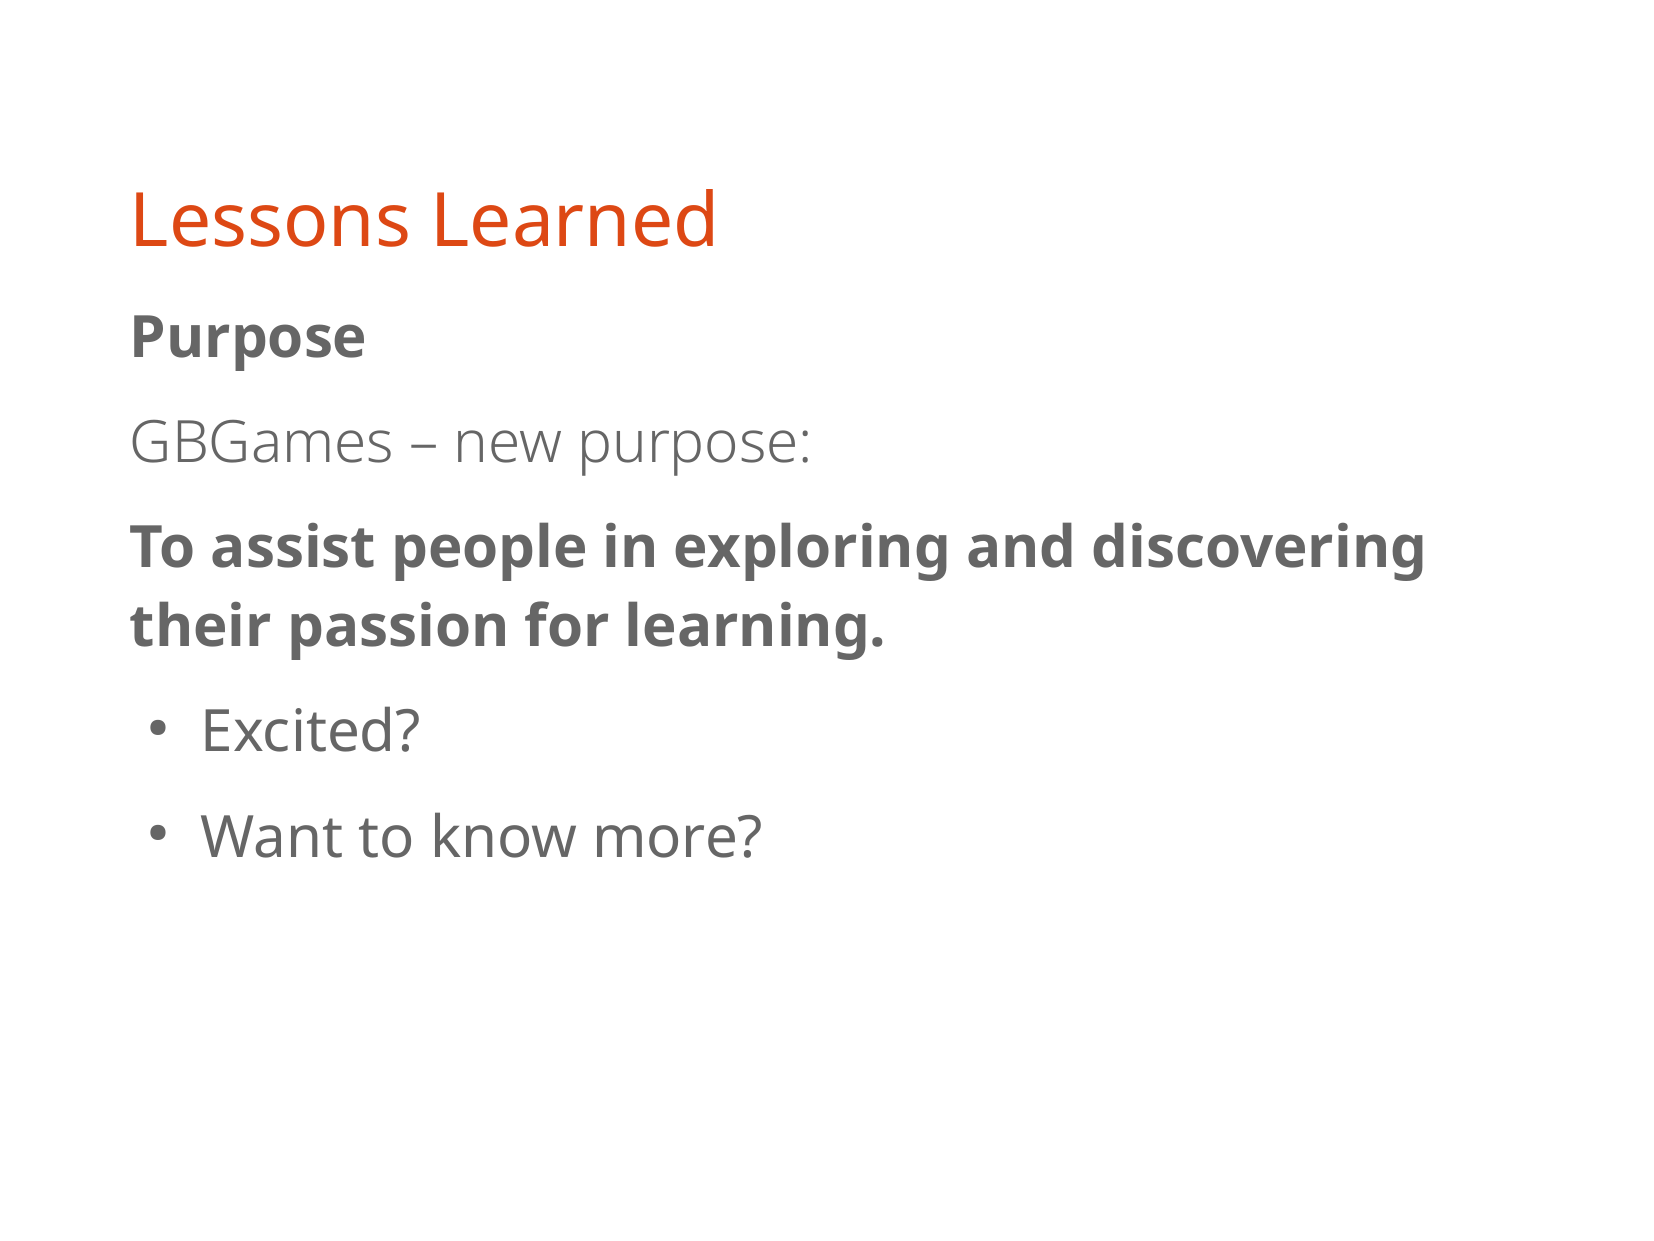

# Lessons Learned
Purpose
GBGames – new purpose:
To assist people in exploring and discovering their passion for learning.
Excited?
Want to know more?